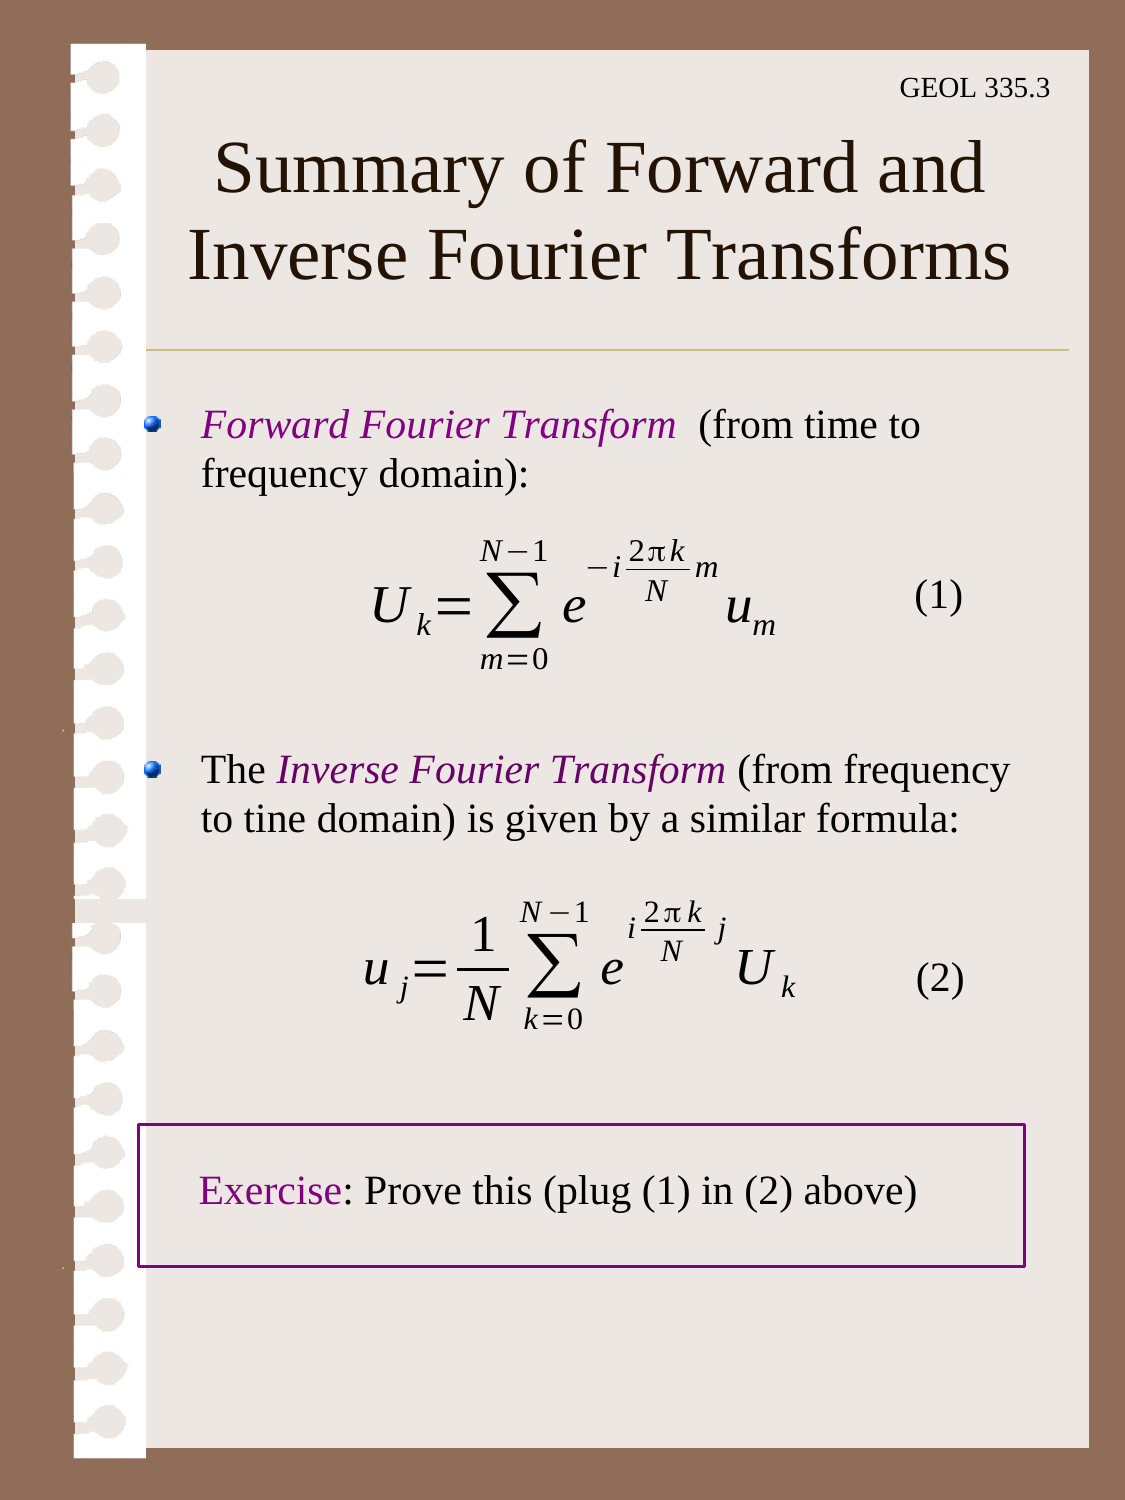

# Summary of Forward and Inverse Fourier Transforms
Forward Fourier Transform (from time to frequency domain):
The Inverse Fourier Transform (from frequency to tine domain) is given by a similar formula:
(1)
(2)
Exercise: Prove this (plug (1) in (2) above)